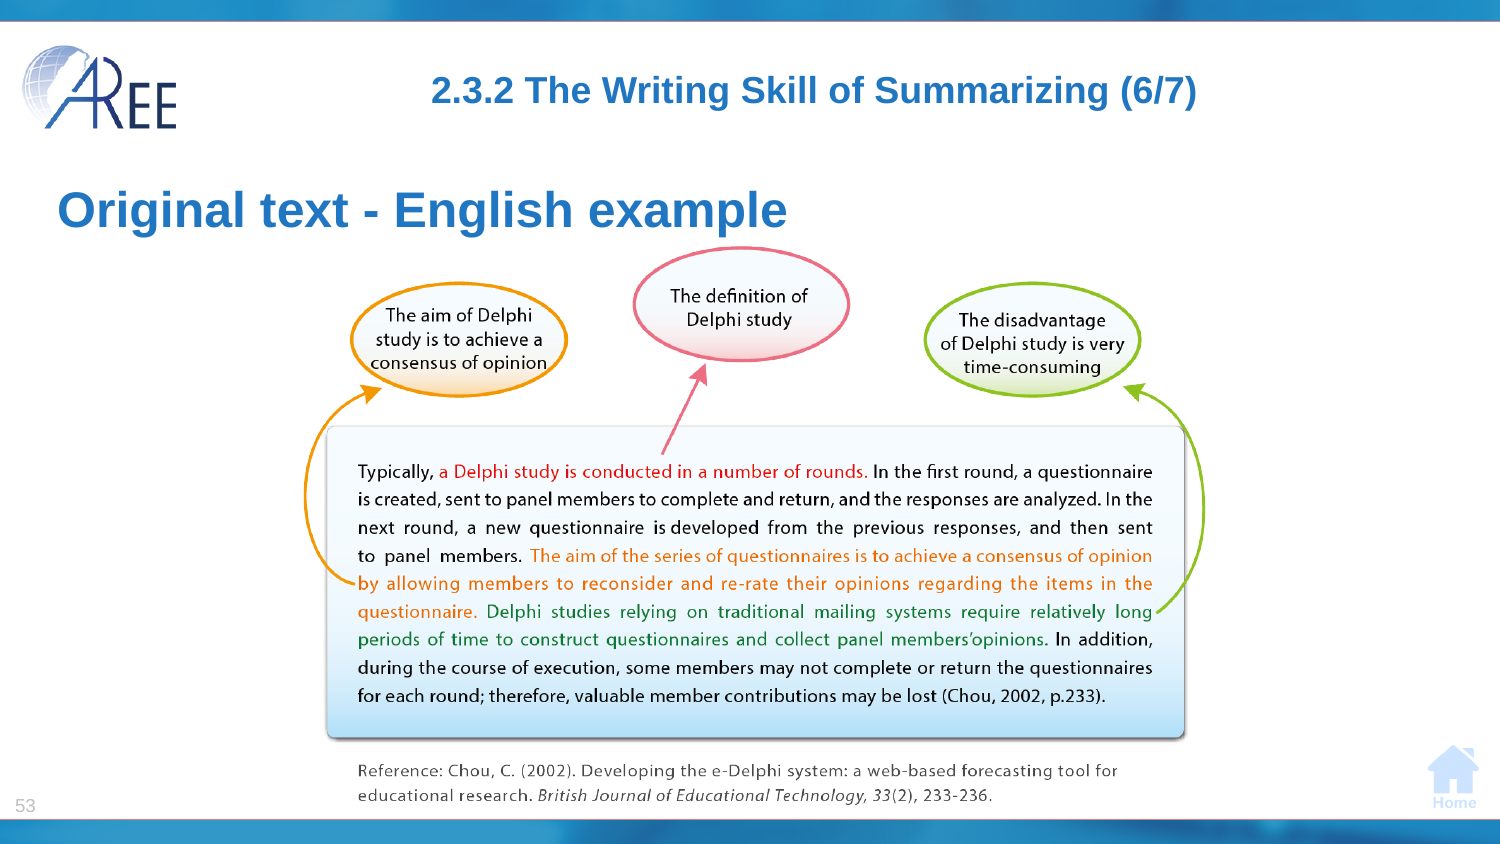

# 2.3.2 The Writing Skill of Summarizing (6/7)
Original text - English example
53